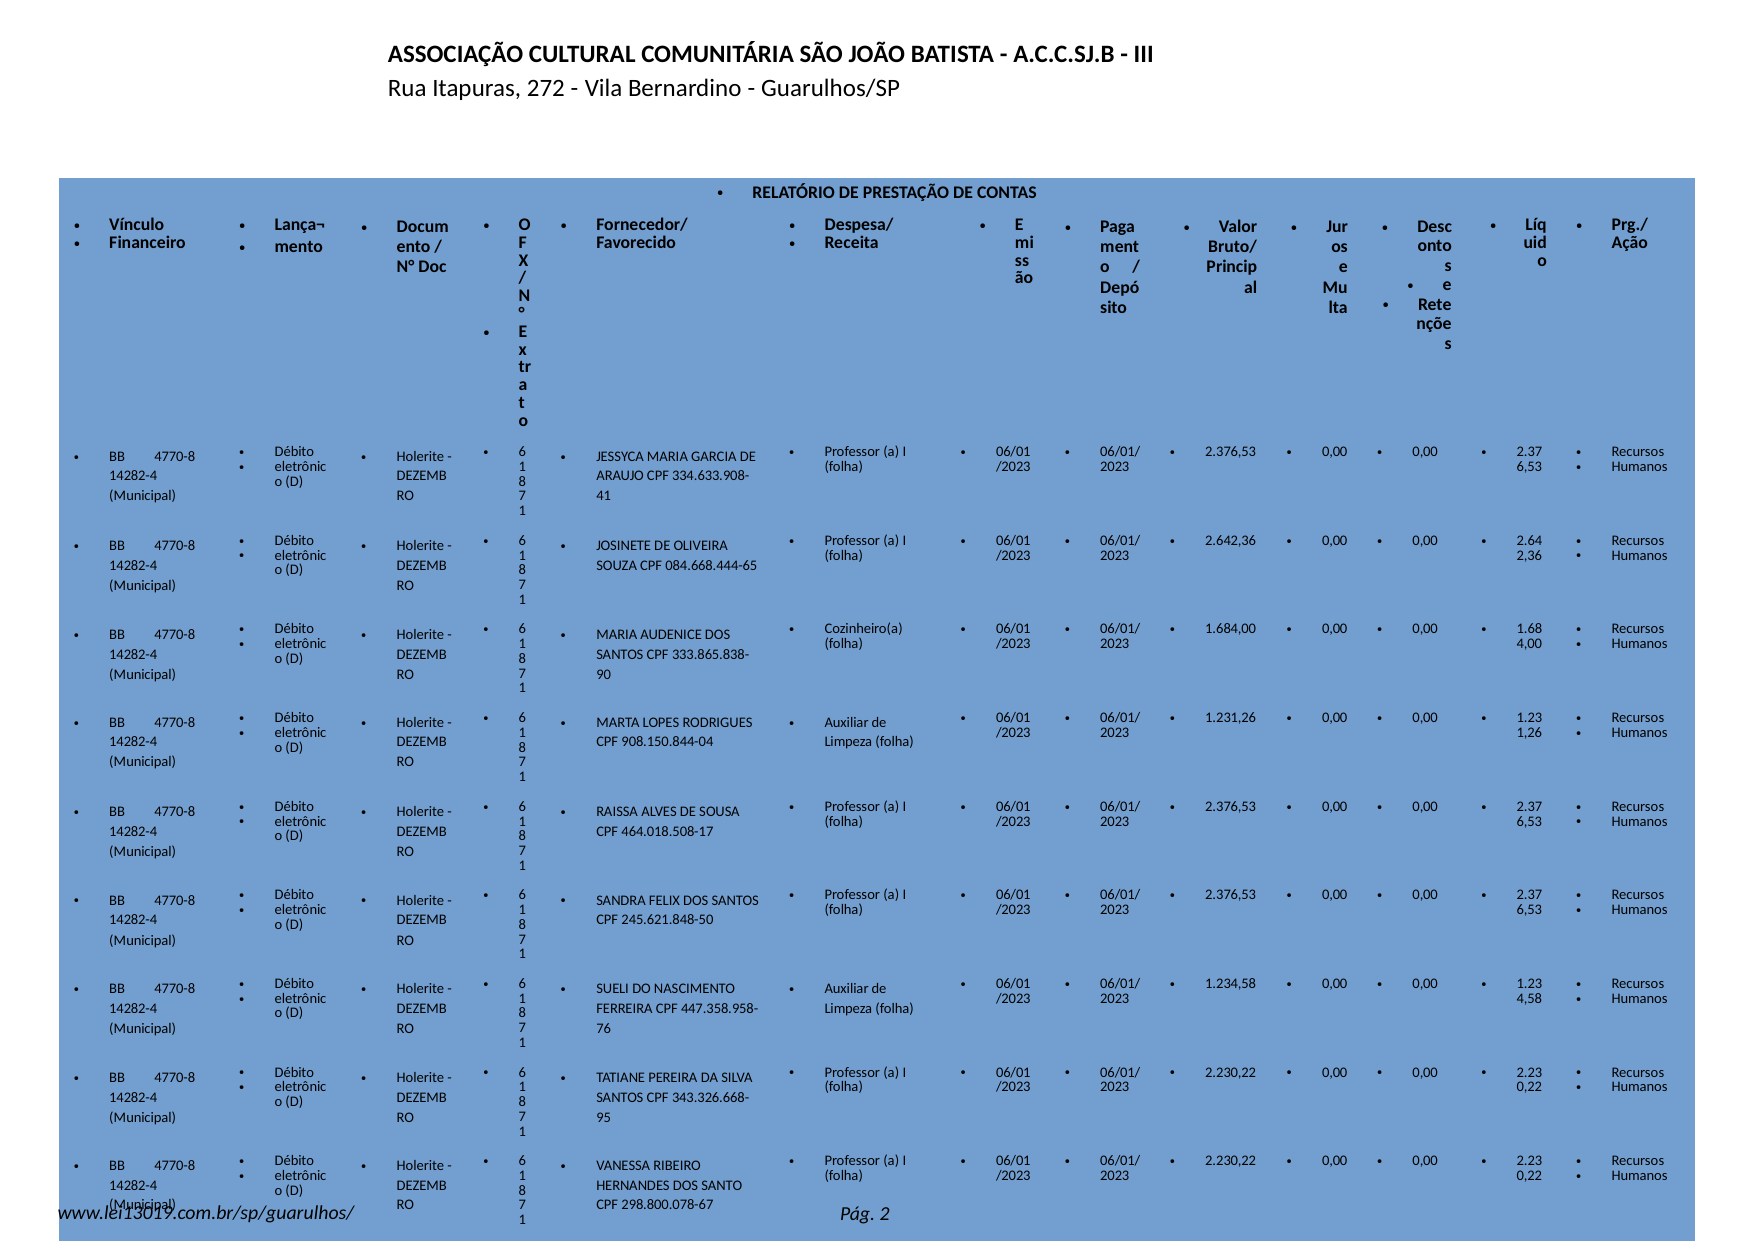

ASSOCIAÇÃO CULTURAL COMUNITÁRIA SÃO JOÃO BATISTA - A.C.C.SJ.B - III
Rua Itapuras, 272 - Vila Bernardino - Guarulhos/SP
| RELATÓRIO DE PRESTAÇÃO DE CONTAS | | | | | | | | | | | | |
| --- | --- | --- | --- | --- | --- | --- | --- | --- | --- | --- | --- | --- |
| Vínculo Financeiro | Lança¬ mento | Documento / N° Doc | OFX/N° Extrato | Fornecedor/ Favorecido | Despesa/ Receita | Emissão | Pagamento / Depósito | Valor Bruto/ Principal | Juros e Multa | Descontos e Retenções | Líquido | Prg./Ação |
| BB 4770-8 14282-4 (Municipal) | Débito eletrônico (D) | Holerite -DEZEMBRO | 61871 | JESSYCA MARIA GARCIA DE ARAUJO CPF 334.633.908-41 | Professor (a) I (folha) | 06/01/2023 | 06/01/2023 | 2.376,53 | 0,00 | 0,00 | 2.376,53 | Recursos Humanos |
| BB 4770-8 14282-4 (Municipal) | Débito eletrônico (D) | Holerite -DEZEMBRO | 61871 | JOSINETE DE OLIVEIRA SOUZA CPF 084.668.444-65 | Professor (a) I (folha) | 06/01/2023 | 06/01/2023 | 2.642,36 | 0,00 | 0,00 | 2.642,36 | Recursos Humanos |
| BB 4770-8 14282-4 (Municipal) | Débito eletrônico (D) | Holerite -DEZEMBRO | 61871 | MARIA AUDENICE DOS SANTOS CPF 333.865.838-90 | Cozinheiro(a) (folha) | 06/01/2023 | 06/01/2023 | 1.684,00 | 0,00 | 0,00 | 1.684,00 | Recursos Humanos |
| BB 4770-8 14282-4 (Municipal) | Débito eletrônico (D) | Holerite -DEZEMBRO | 61871 | MARTA LOPES RODRIGUES CPF 908.150.844-04 | Auxiliar de Limpeza (folha) | 06/01/2023 | 06/01/2023 | 1.231,26 | 0,00 | 0,00 | 1.231,26 | Recursos Humanos |
| BB 4770-8 14282-4 (Municipal) | Débito eletrônico (D) | Holerite -DEZEMBRO | 61871 | RAISSA ALVES DE SOUSA CPF 464.018.508-17 | Professor (a) I (folha) | 06/01/2023 | 06/01/2023 | 2.376,53 | 0,00 | 0,00 | 2.376,53 | Recursos Humanos |
| BB 4770-8 14282-4 (Municipal) | Débito eletrônico (D) | Holerite -DEZEMBRO | 61871 | SANDRA FELIX DOS SANTOS CPF 245.621.848-50 | Professor (a) I (folha) | 06/01/2023 | 06/01/2023 | 2.376,53 | 0,00 | 0,00 | 2.376,53 | Recursos Humanos |
| BB 4770-8 14282-4 (Municipal) | Débito eletrônico (D) | Holerite -DEZEMBRO | 61871 | SUELI DO NASCIMENTO FERREIRA CPF 447.358.958-76 | Auxiliar de Limpeza (folha) | 06/01/2023 | 06/01/2023 | 1.234,58 | 0,00 | 0,00 | 1.234,58 | Recursos Humanos |
| BB 4770-8 14282-4 (Municipal) | Débito eletrônico (D) | Holerite -DEZEMBRO | 61871 | TATIANE PEREIRA DA SILVA SANTOS CPF 343.326.668-95 | Professor (a) I (folha) | 06/01/2023 | 06/01/2023 | 2.230,22 | 0,00 | 0,00 | 2.230,22 | Recursos Humanos |
| BB 4770-8 14282-4 (Municipal) | Débito eletrônico (D) | Holerite -DEZEMBRO | 61871 | VANESSA RIBEIRO HERNANDES DOS SANTO CPF 298.800.078-67 | Professor (a) I (folha) | 06/01/2023 | 06/01/2023 | 2.230,22 | 0,00 | 0,00 | 2.230,22 | Recursos Humanos |
| BB 4770-8 14282-4 (Municipal) | Débito eletrônico (D) | Holerite -DEZEMBRO | 61871 | VANIA DA SILVA SANTOS TENORIO CPF 336.608.458-84 | Professor (a) I (folha) | 06/01/2023 | 06/01/2023 | 1.597,34 | 0,00 | 0,00 | 1.597,34 | Recursos Humanos |
| BB 4770-8 14282-4 (Municipal) | Débito eletrônico (D) | Holerite -DEZEMBRO | 61871 | VERONICA SABINO FEITOSA CPF 346.500.288-17 | Professor (a) I (folha) | 06/01/2023 | 06/01/2023 | 2.376,53 | 0,00 | 0,00 | 2.376,53 | Recursos Humanos |
| BB 4770-8 14282-4 (Municipal) | Débito eletrônico (D) | Guia Fgts -DEZEMBRO | 10601 | CAIXA ECONOMICA FEDERAL - FGTS CNPJ 00.360.305/0001-04 | FGTS - Fundo de Garantia | 06/01/2023 | 06/01/2023 | 5.971,33 | 0,00 | 0,00 | 5.971,33 | Recursos Humanos |
| BB 4770-8 14282-4 (Municipal) | Débito eletrônico (D) | Recibo -DEZEMBRO | 10602 | ADELIA SANTOS DE ALMEIDA CPF 143.730.248-39 | Locação de Imóvel PF | 06/01/2023 | 06/01/2023 | 4.123,63 | 0,00 | 0,00 | 4.123,63 | Locação |
| BB 4770-8 14282-4 (Municipal) | Débito eletrônico (D) | Extrato/Tarifa - TARIFA | 166475 | BANCO DO BRASIL SA (Agência 4770) CNPJ 00.000.000/5797-50 | Financeira | 06/01/2023 | 06/01/2023 | 11,50 | 0,00 | 0,00 | 11,50 | Custos Indiretos |
| BB 4770-8 14282-4 (Municipal) | Débito eletrônico (D) | Recibo - 1758 | 11001 | SINDBENEFICENTE CNPJ 12.403.462/0001-39 | Contribuição Sindical | 10/01/2023 | 10/01/2023 | 30,00 | 0,00 | 0,00 | 30,00 | Recursos Humanos |
www.lei13019.com.br/sp/guarulhos/
Pág. 2